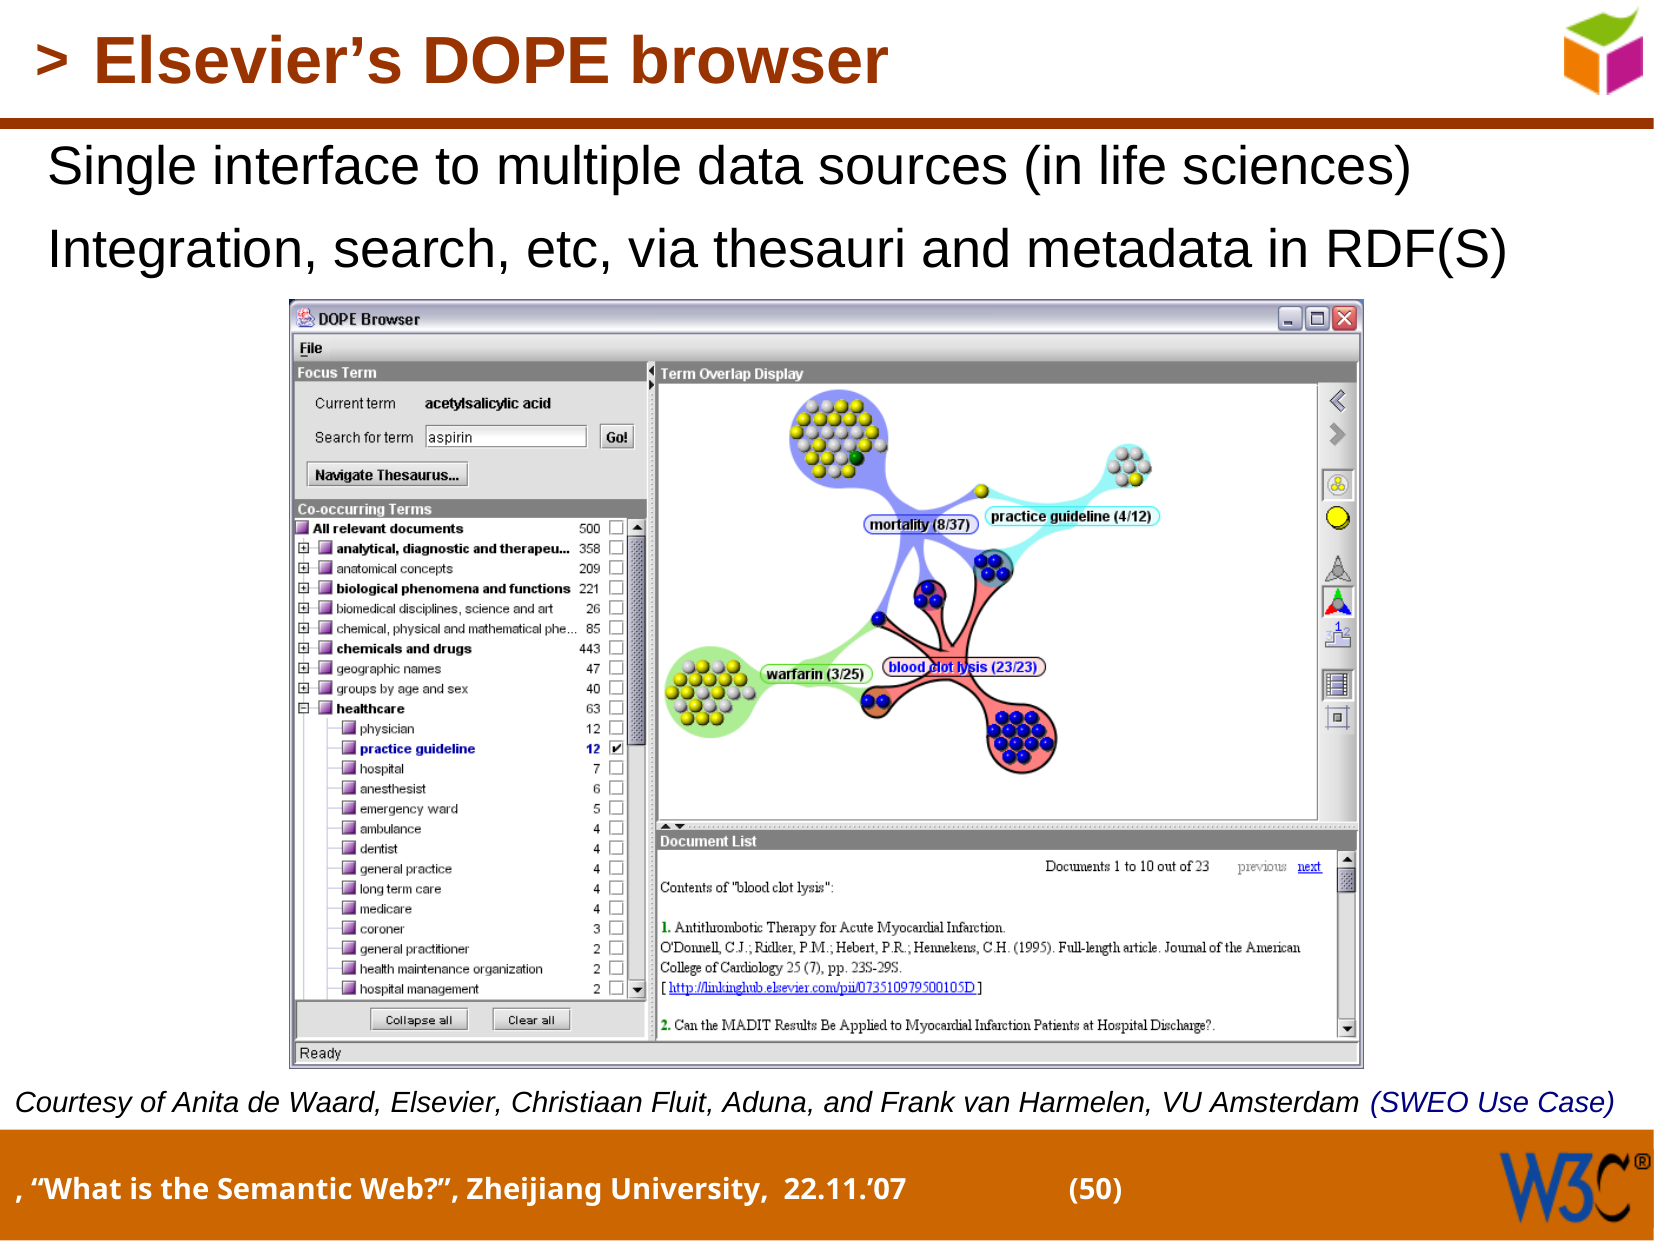

# Elsevier’s DOPE browser
Single interface to multiple data sources (in life sciences)
Integration, search, etc, via thesauri and metadata in RDF(S)
Courtesy of Anita de Waard, Elsevier, Christiaan Fluit, Aduna, and Frank van Harmelen, VU Amsterdam (SWEO Use Case)